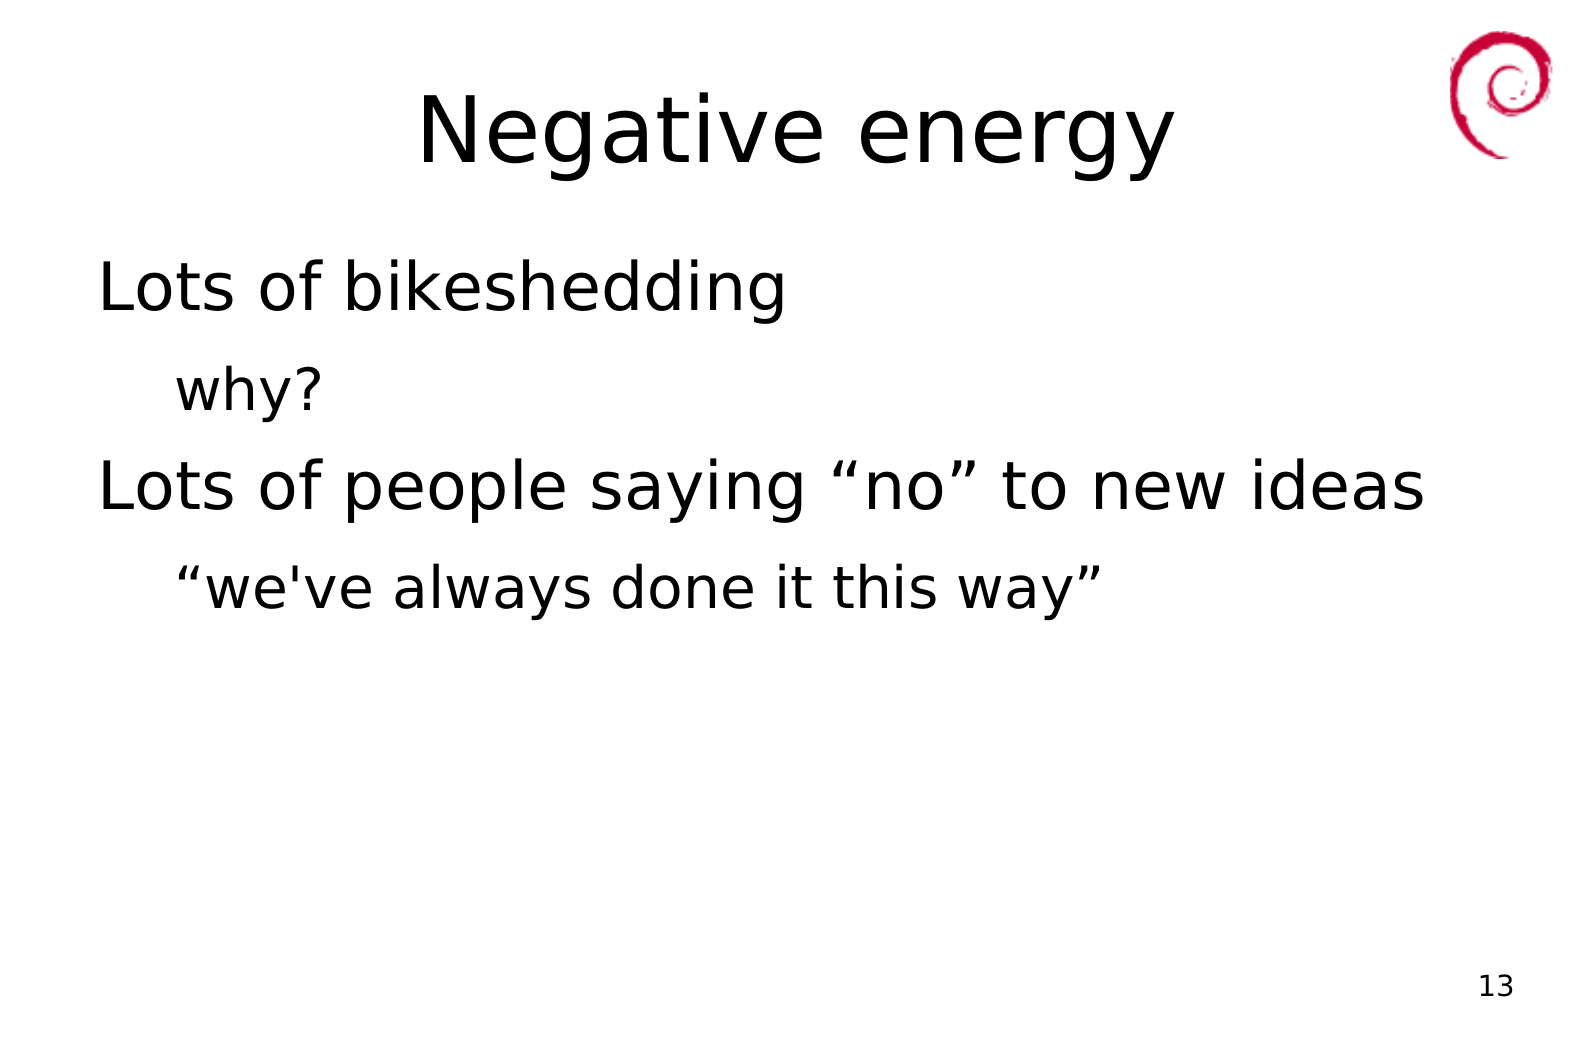

# Negative energy
Lots of bikeshedding
why?
Lots of people saying “no” to new ideas
“we've always done it this way”
13